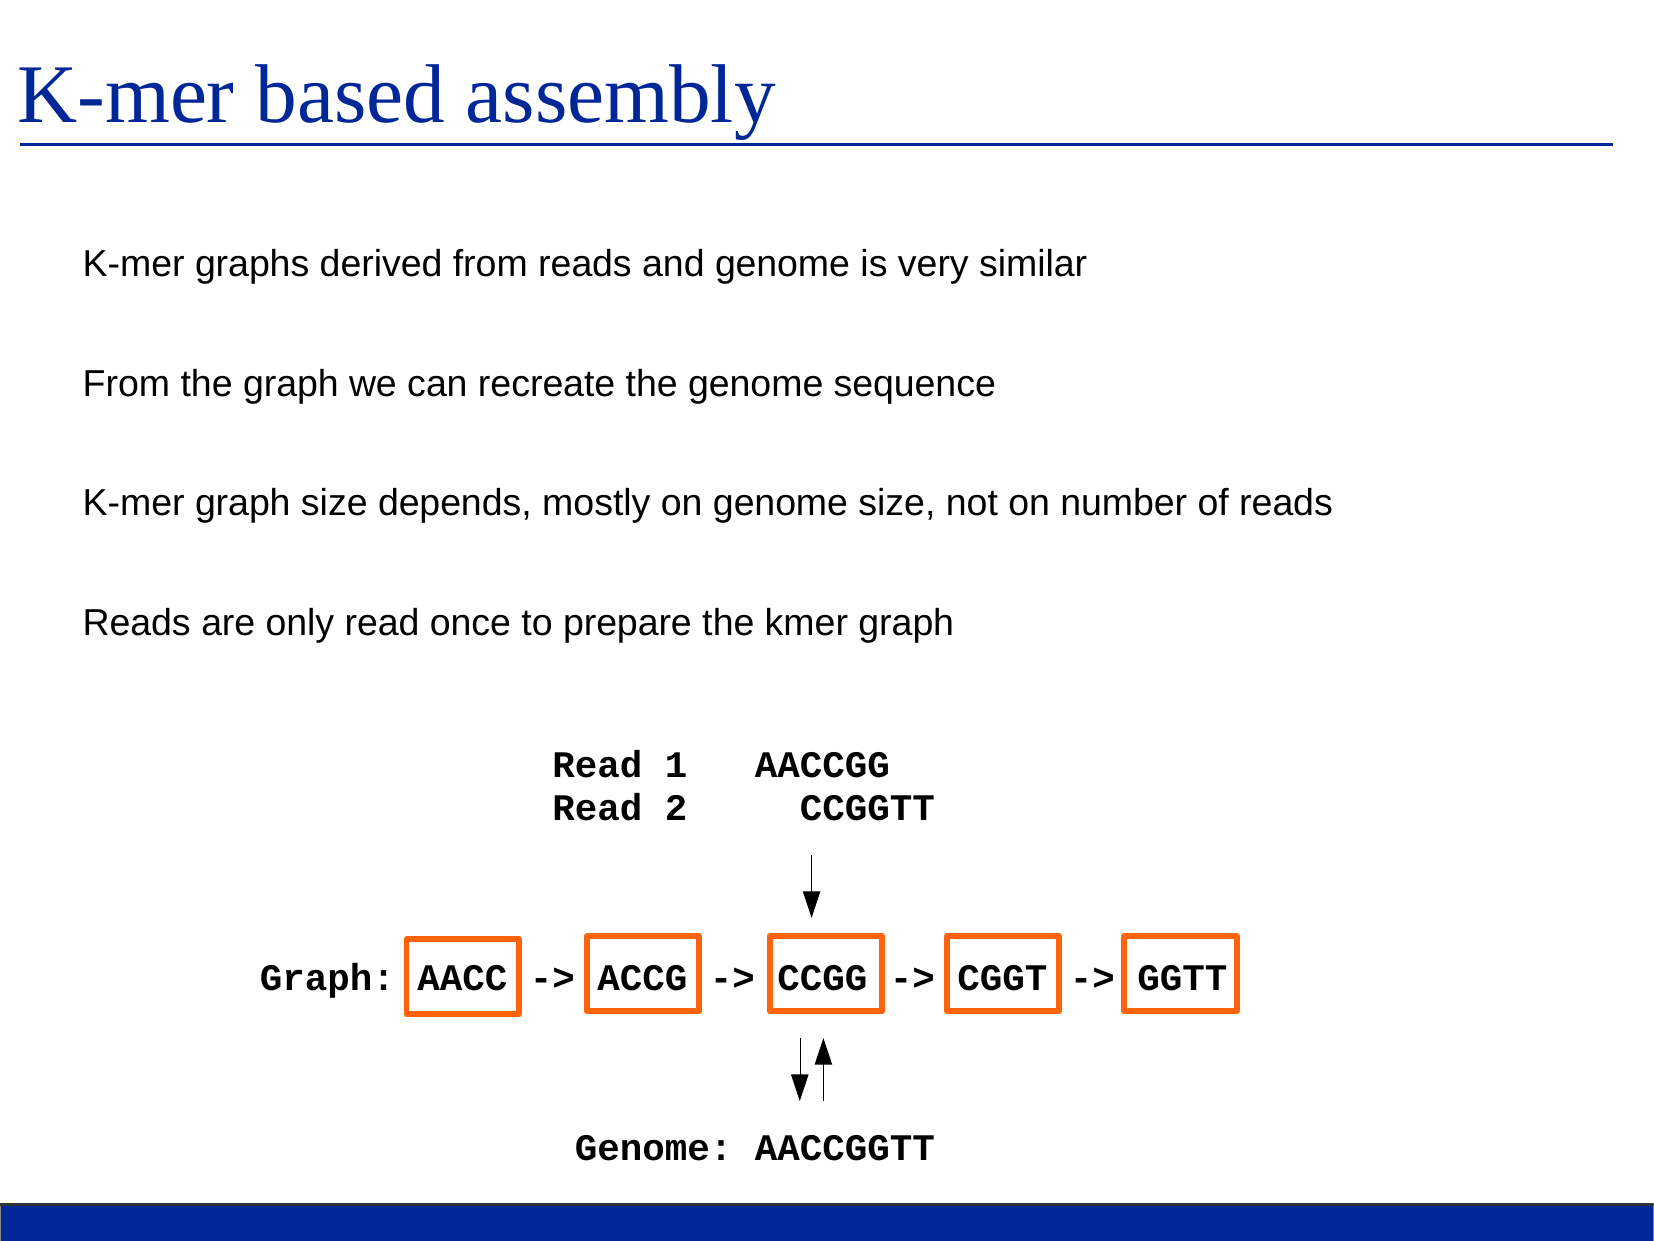

# K-mer based assembly
K-mer graphs derived from reads and genome is very similar
From the graph we can recreate the genome sequence
K-mer graph size depends, mostly on genome size, not on number of reads
Reads are only read once to prepare the kmer graph
 Read 1 AACCGG
 Read 2 CCGGTT
Graph: AACC -> ACCG -> CCGG -> CGGT -> GGTT
 Genome: AACCGGTT